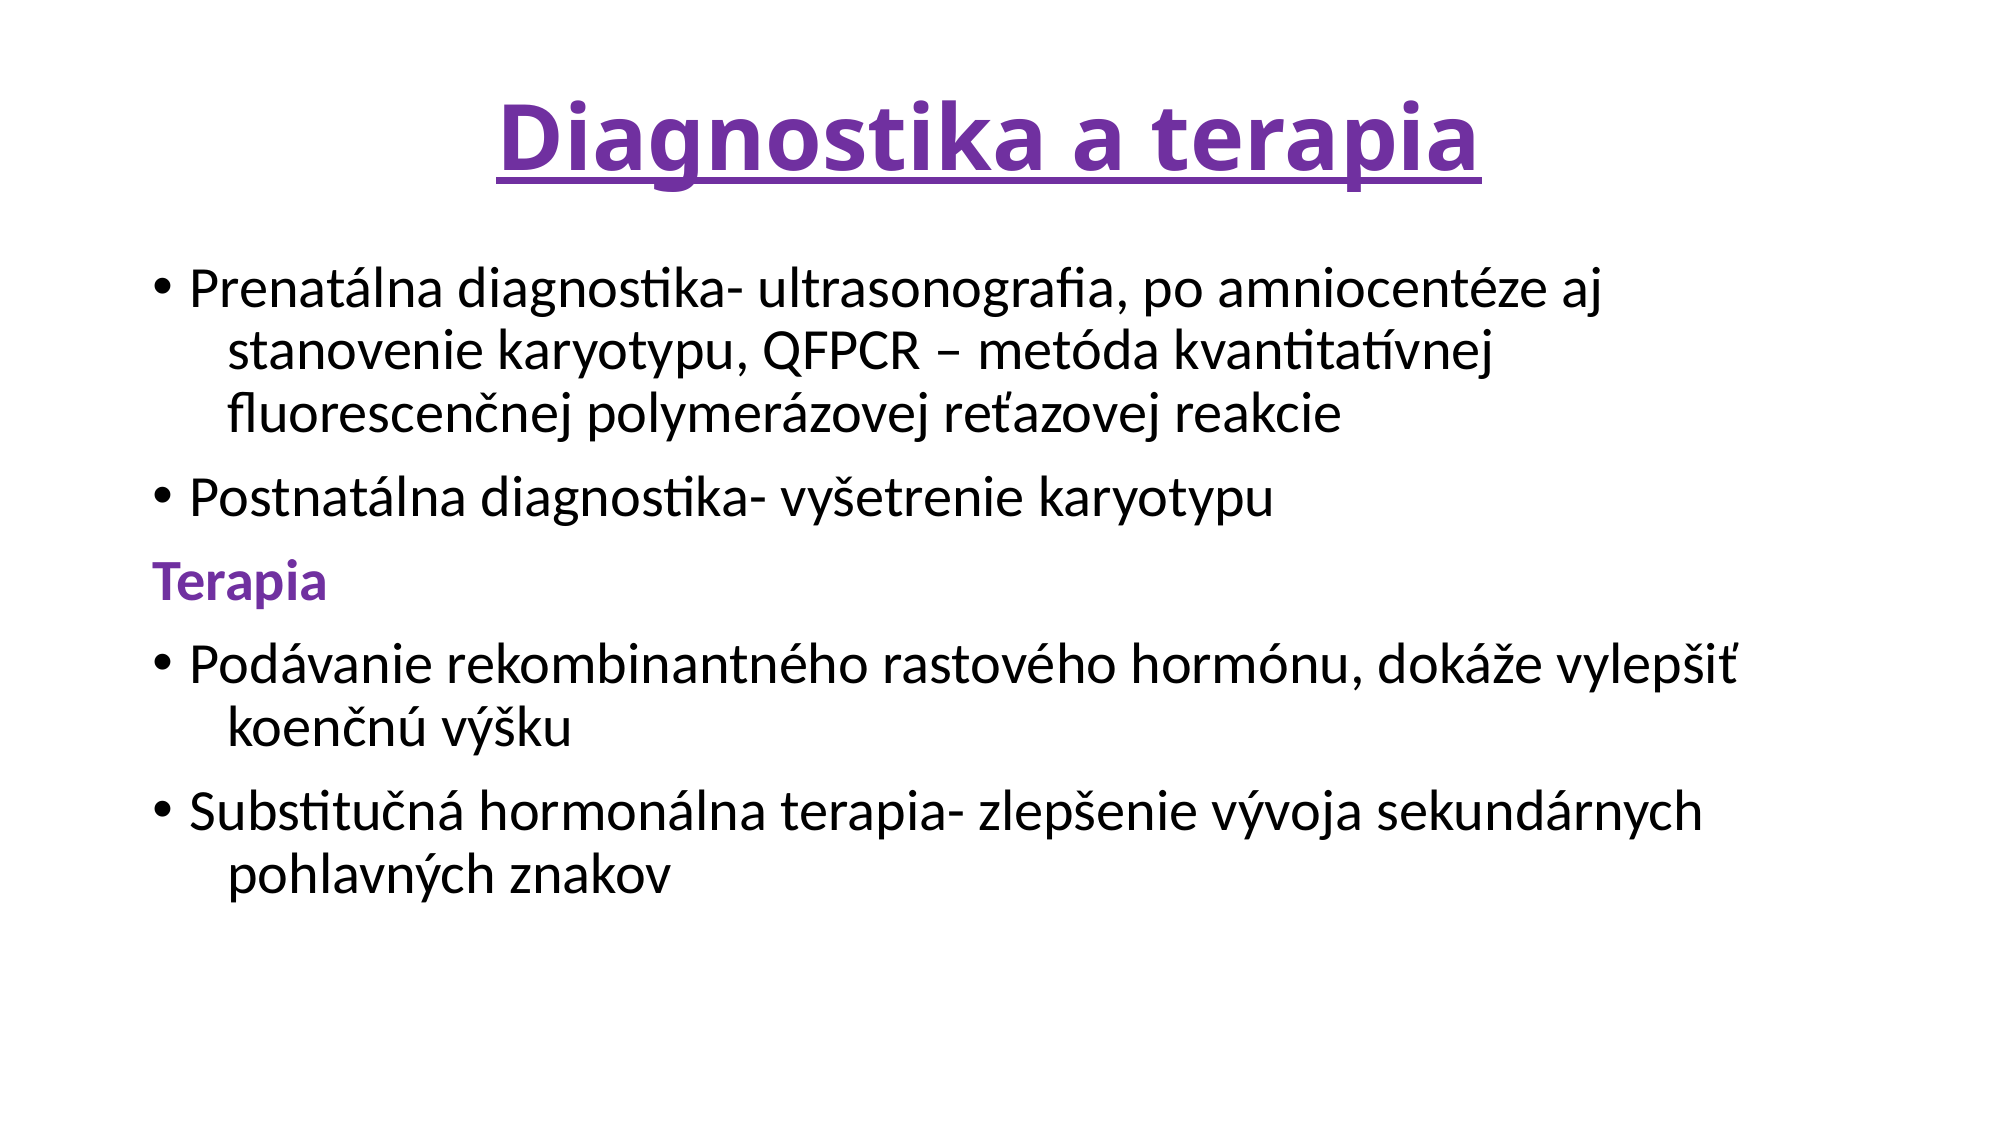

# Diagnostika a terapia
Prenatálna diagnostika- ultrasonografia, po amniocentéze aj stanovenie karyotypu, QFPCR – metóda kvantitatívnej fluorescenčnej polymerázovej reťazovej reakcie
Postnatálna diagnostika- vyšetrenie karyotypu
Terapia
Podávanie rekombinantného rastového hormónu, dokáže vylepšiť koenčnú výšku
Substitučná hormonálna terapia- zlepšenie vývoja sekundárnych pohlavných znakov